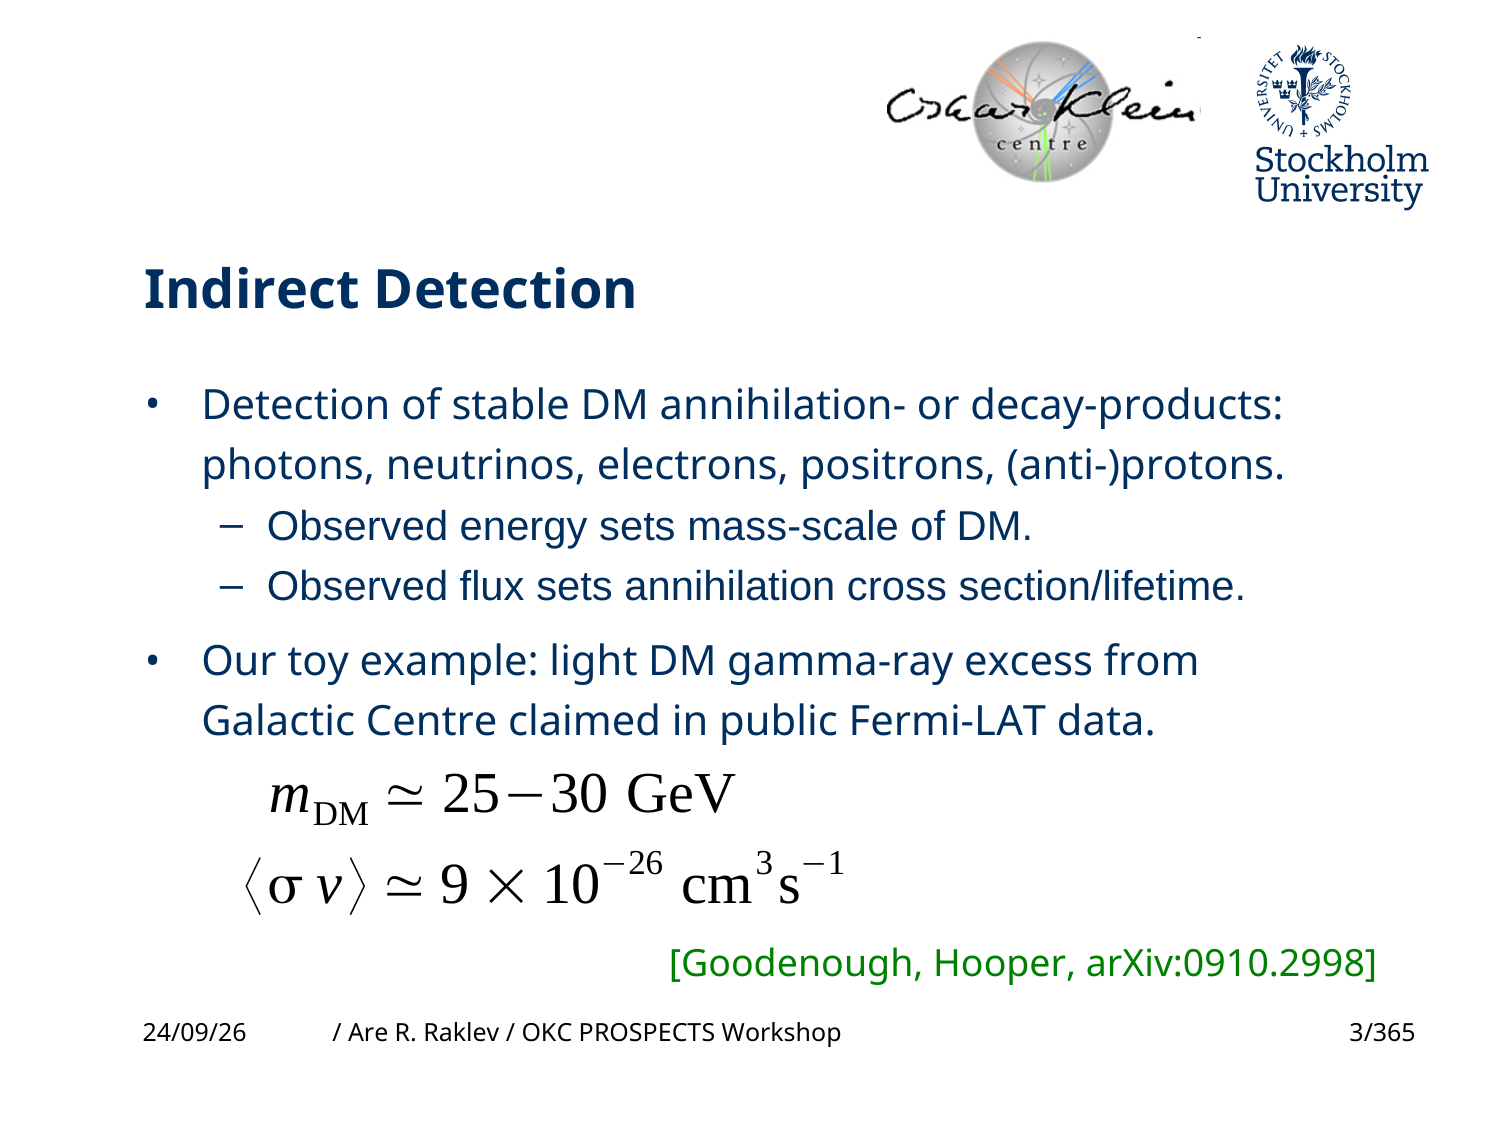

Indirect Detection
# Detection of stable DM annihilation- or decay-products: photons, neutrinos, electrons, positrons, (anti-)protons.
Observed energy sets mass-scale of DM.
Observed flux sets annihilation cross section/lifetime.
Our toy example: light DM gamma-ray excess from
Galactic Centre claimed in public Fermi-LAT data.
[Goodenough, Hooper, arXiv:0910.2998]
08/12/09
Are R. Raklev / OKC PROSPECTS Workshop
3